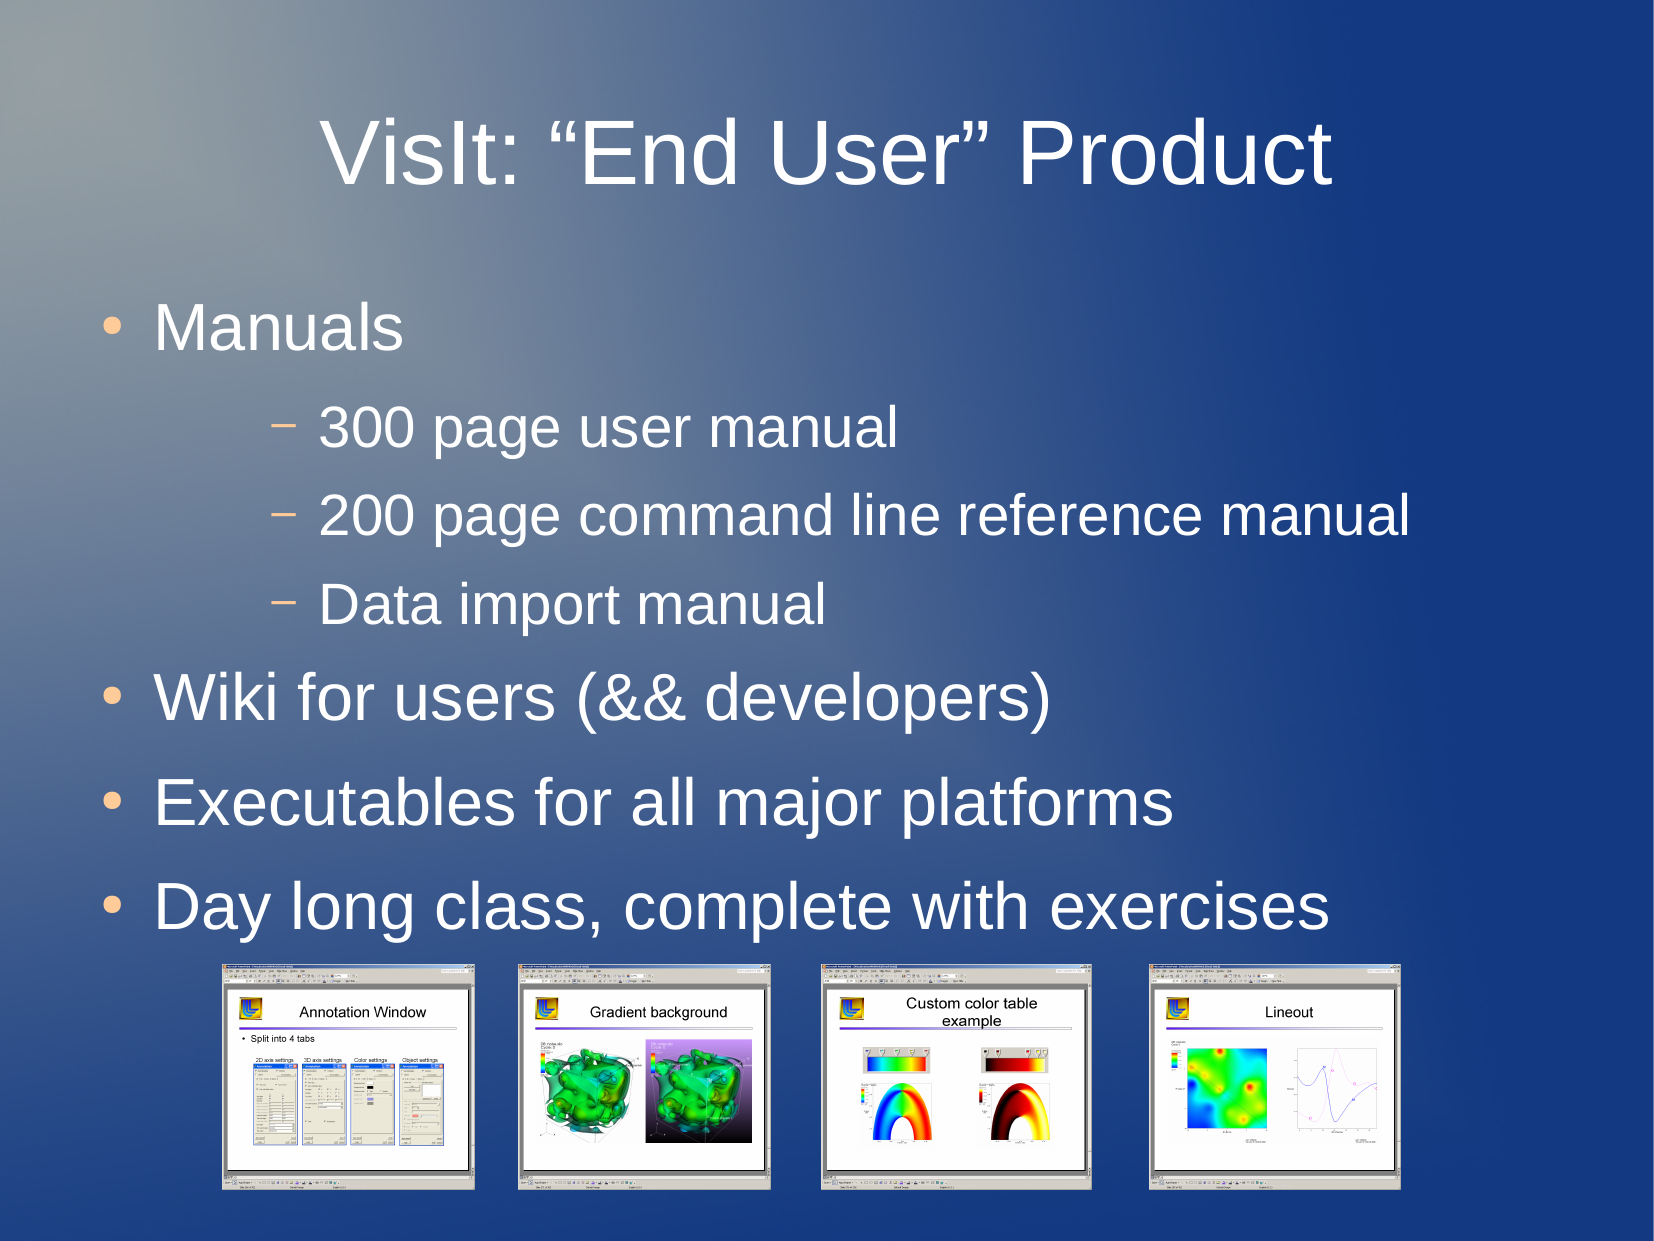

# VisIt: “End User” Product
Manuals
300 page user manual
200 page command line reference manual
Data import manual
Wiki for users (&& developers)
Executables for all major platforms
Day long class, complete with exercises